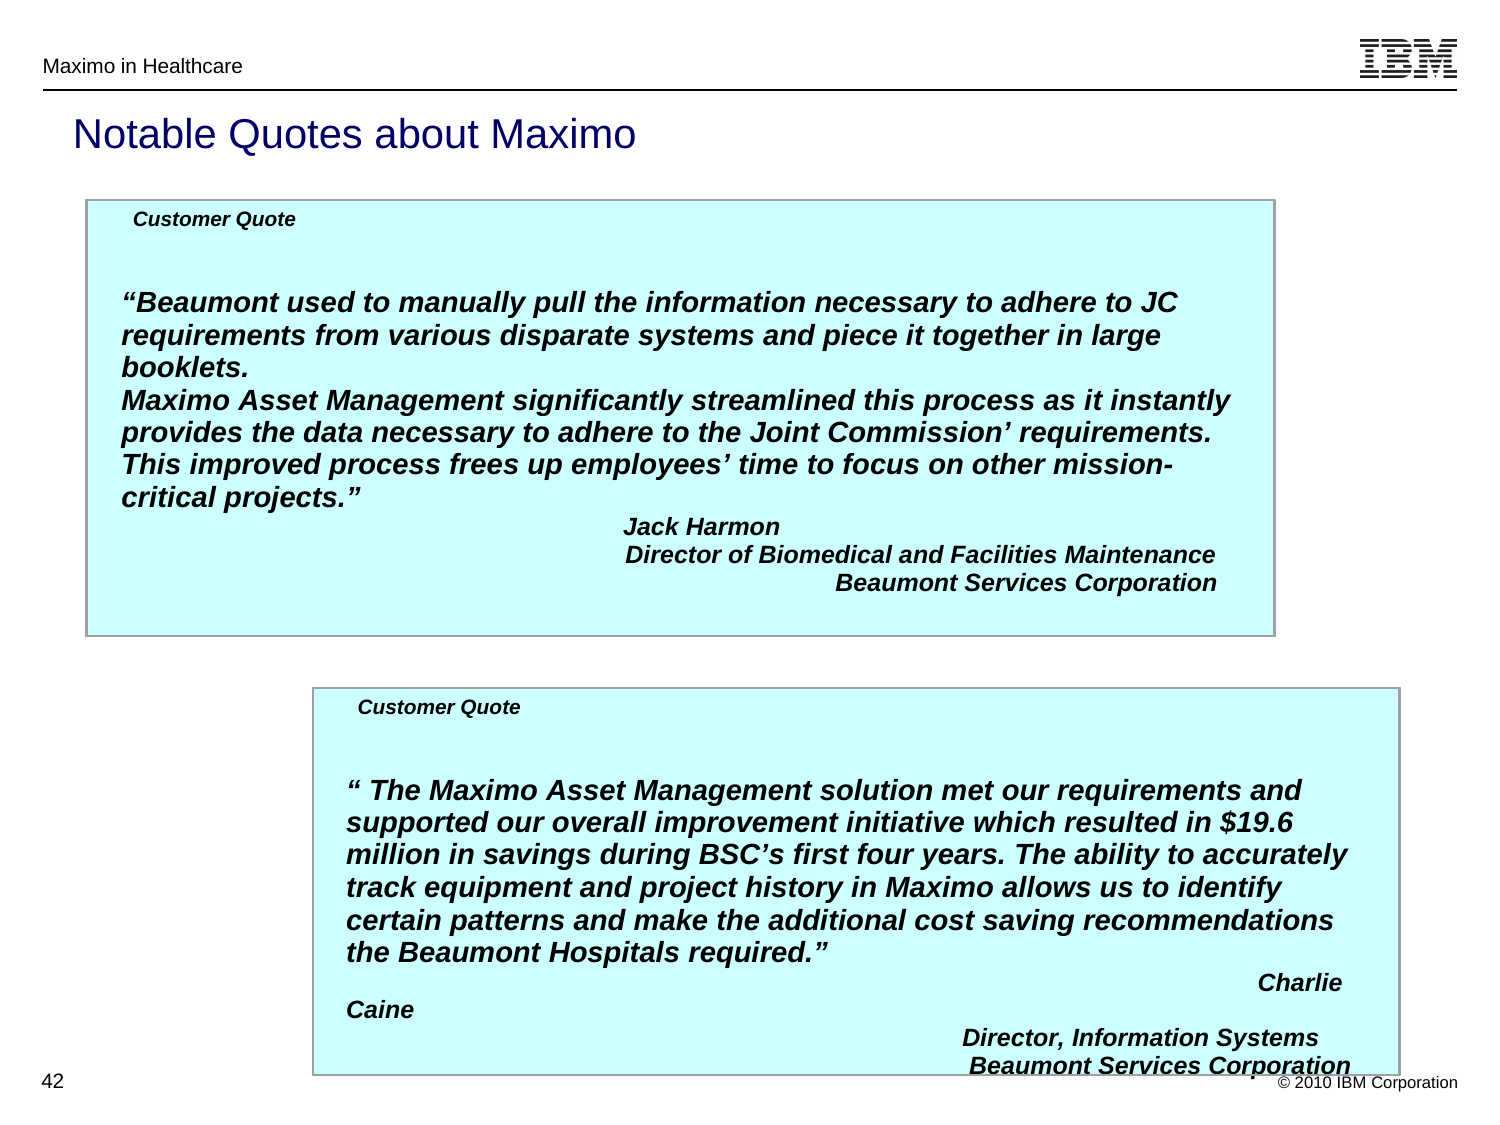

# Notable Quotes about Maximo
 Customer Quote
“Beaumont used to manually pull the information necessary to adhere to JC requirements from various disparate systems and piece it together in large booklets.
Maximo Asset Management significantly streamlined this process as it instantly provides the data necessary to adhere to the Joint Commission’ requirements. This improved process frees up employees’ time to focus on other mission-critical projects.” 			 Jack Harmon
 Director of Biomedical and Facilities Maintenance
 Beaumont Services Corporation
 Customer Quote
“ The Maximo Asset Management solution met our requirements and supported our overall improvement initiative which resulted in $19.6 million in savings during BSC’s first four years. The ability to accurately track equipment and project history in Maximo allows us to identify certain patterns and make the additional cost saving recommendations the Beaumont Hospitals required.” 				 Charlie Caine
 Director, Information Systems
 Beaumont Services Corporation